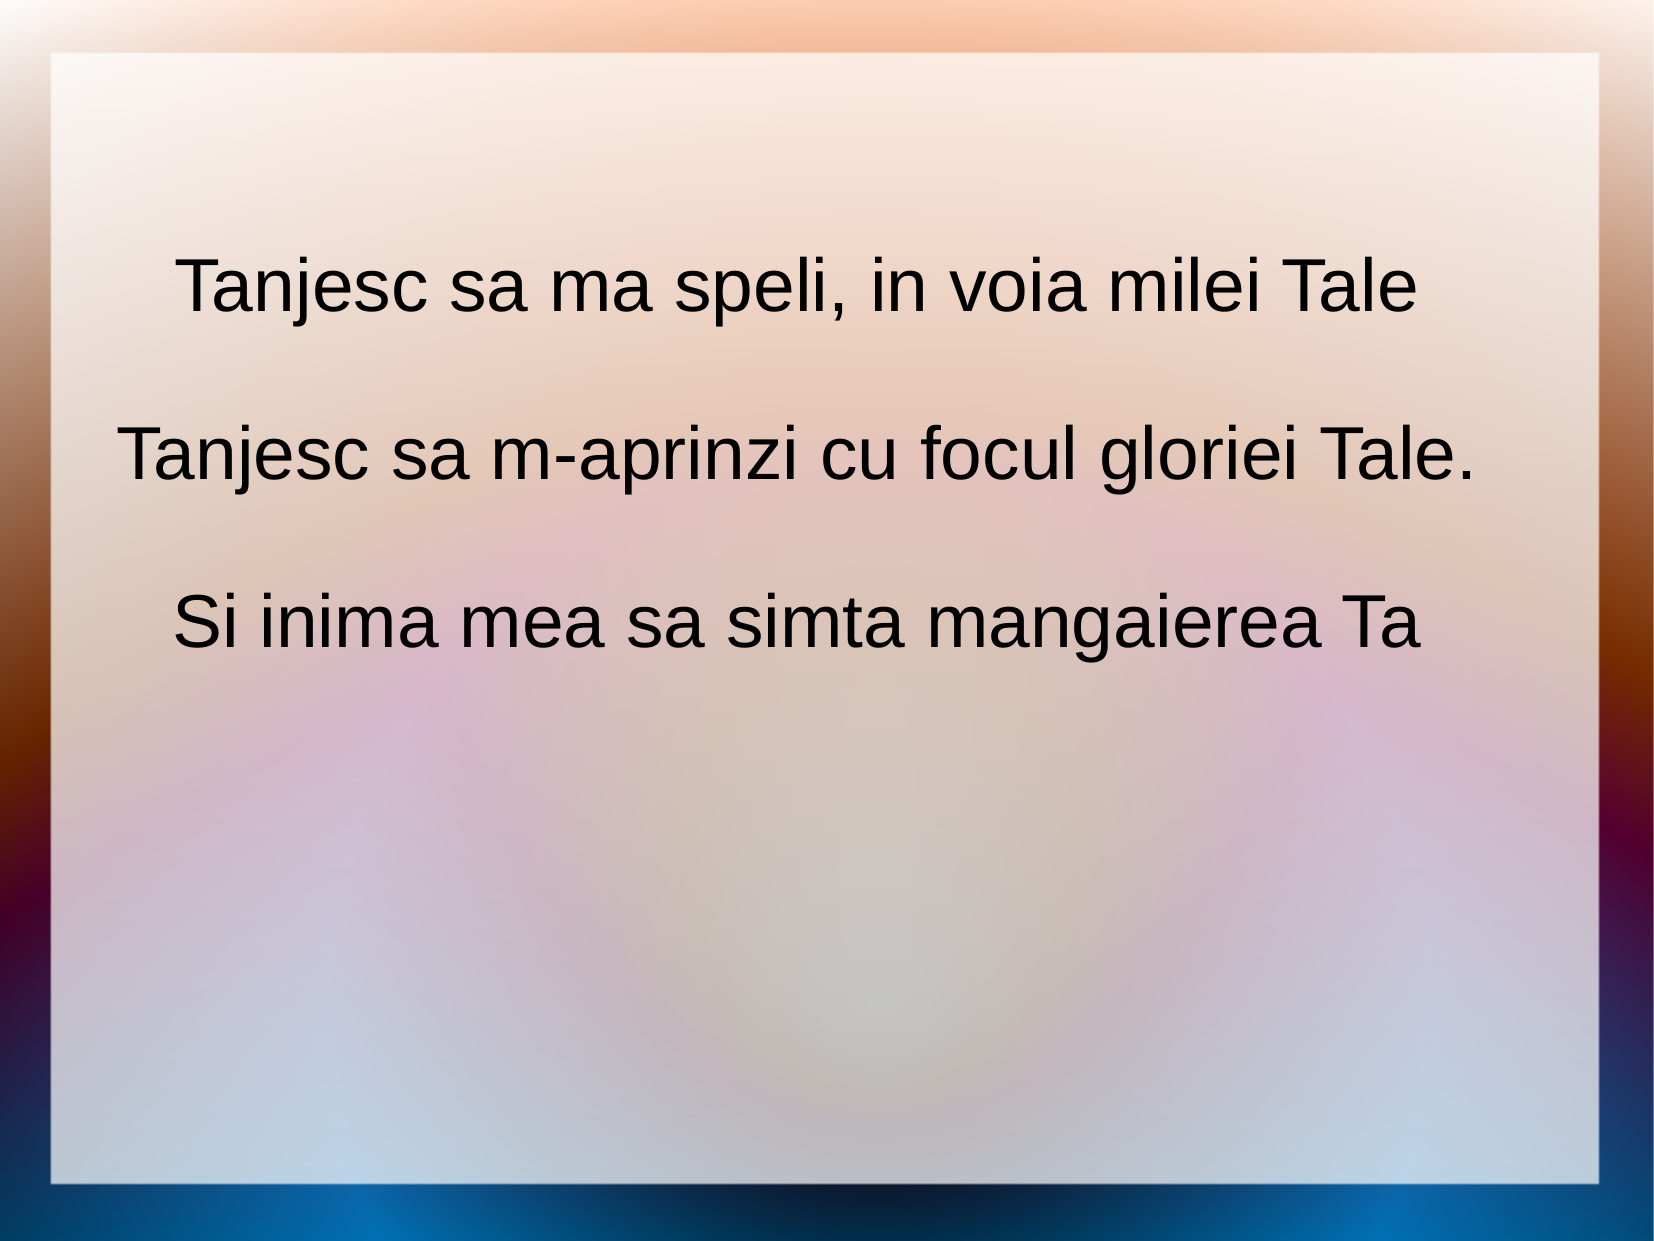

Tanjesc sa ma speli, in voia milei Tale
Tanjesc sa m-aprinzi cu focul gloriei Tale.
Si inima mea sa simta mangaierea Ta